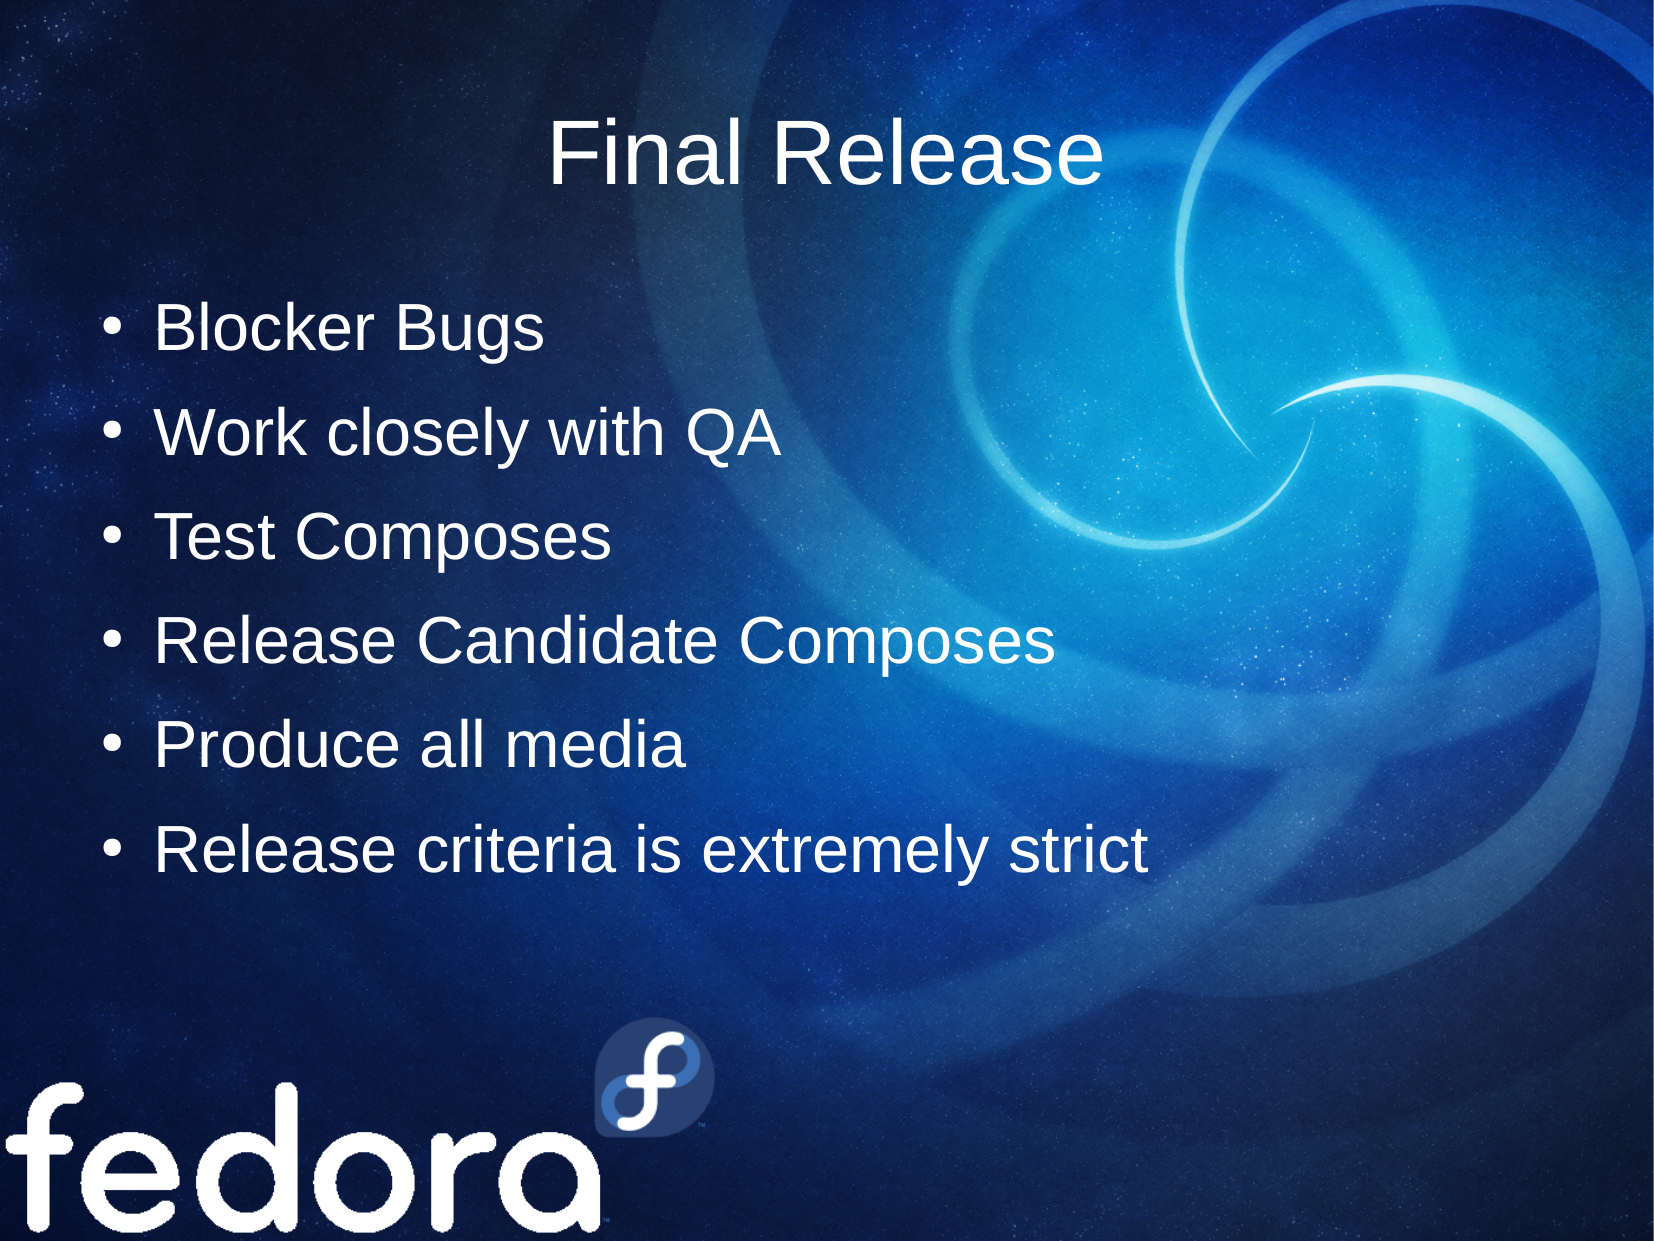

# Final Release
Blocker Bugs
Work closely with QA
Test Composes
Release Candidate Composes
Produce all media
Release criteria is extremely strict